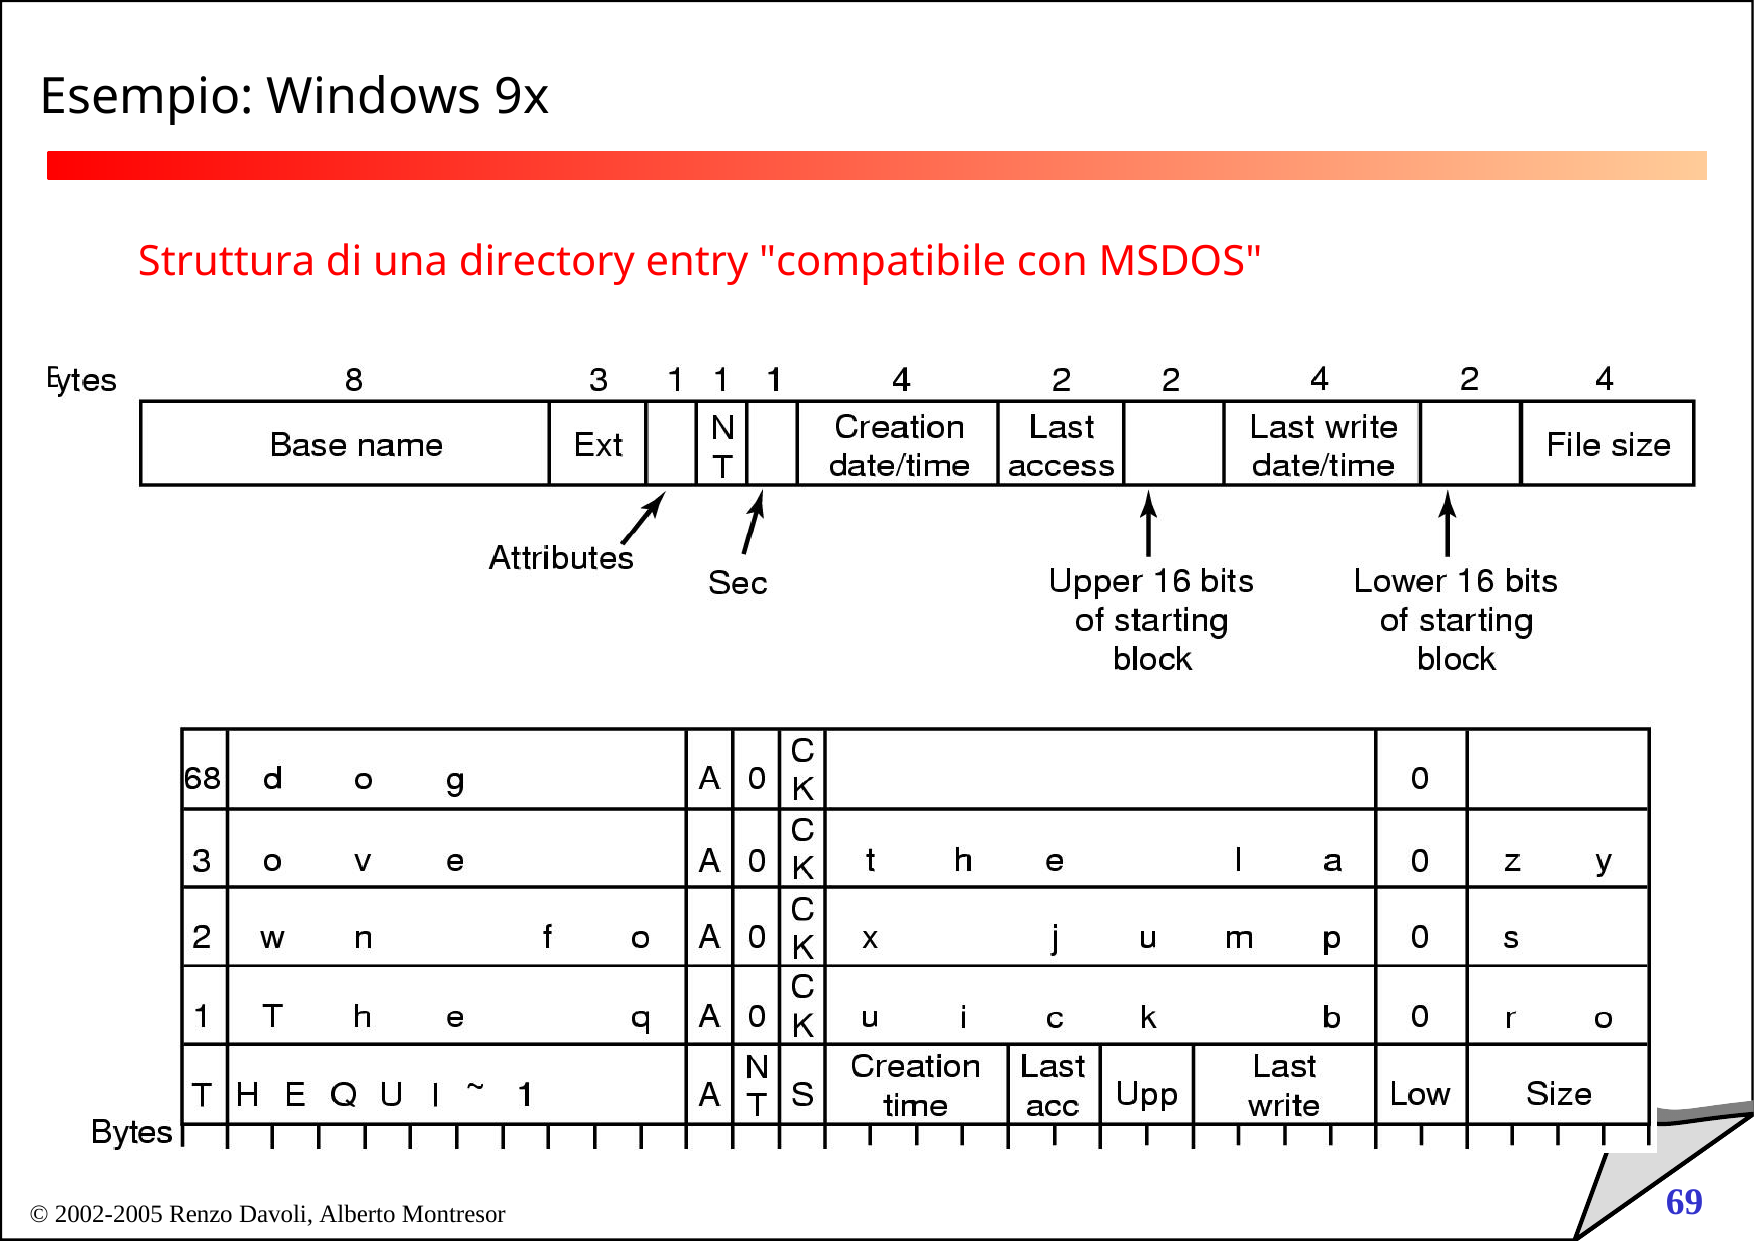

# Esempio: Windows 9x
Struttura di una directory entry "compatibile con MSDOS"
Bytes